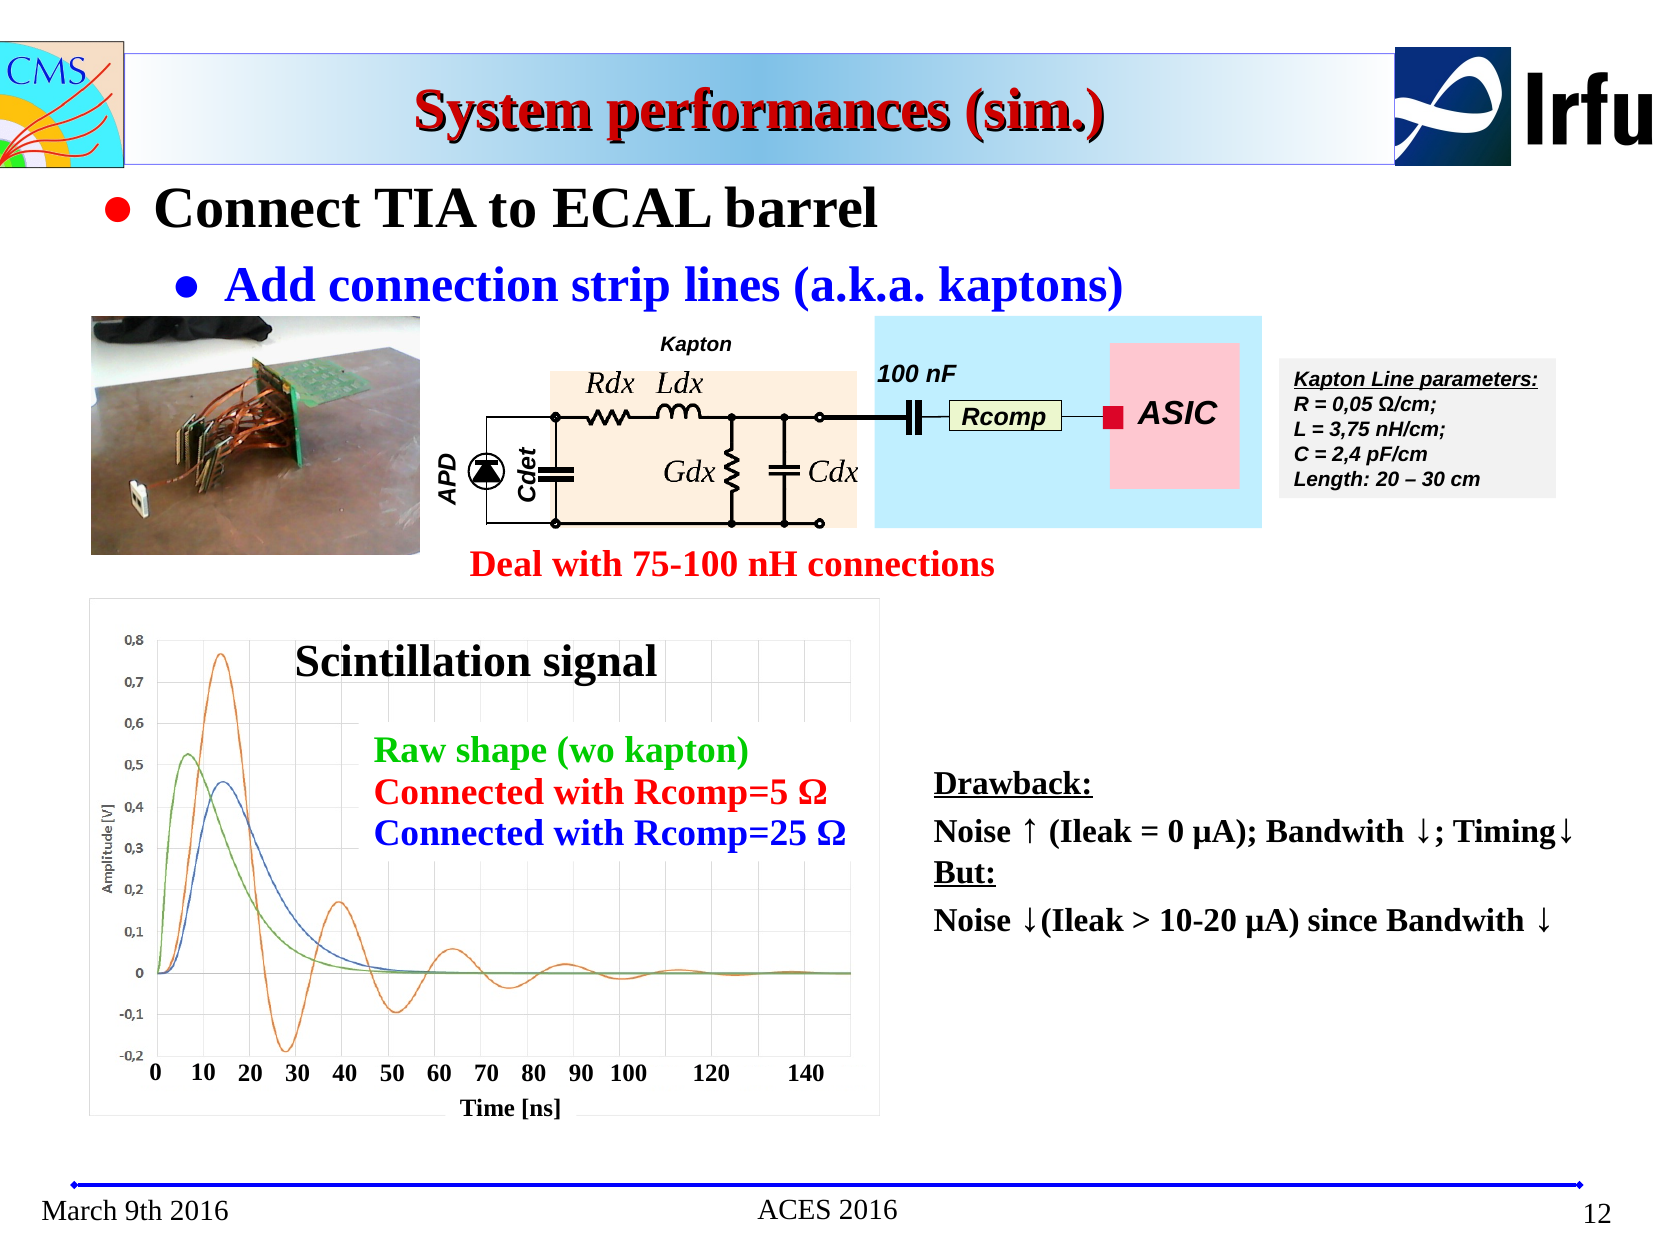

# System performances (sim.)
Connect TIA to ECAL barrel
Add connection strip lines (a.k.a. kaptons)
Kapton
100 nF
ASIC
Rcomp
APD
Cdet
Kapton Line parameters:
R = 0,05 Ω/cm;
L = 3,75 nH/cm;
C = 2,4 pF/cm
Length: 20 – 30 cm
Deal with 75-100 nH connections
Scintillation signal
Raw shape (wo kapton)
Connected with Rcomp=5 Ω
Connected with Rcomp=25 Ω
Drawback:
Noise ↑ (Ileak = 0 µA); Bandwith ↓; Timing↓
But:
Noise ↓(Ileak > 10-20 µA) since Bandwith ↓
0
10
20
30
40
50
60
70
80
90
100
120
140
Time [ns]
ACES 2016
March 9th 2016
12